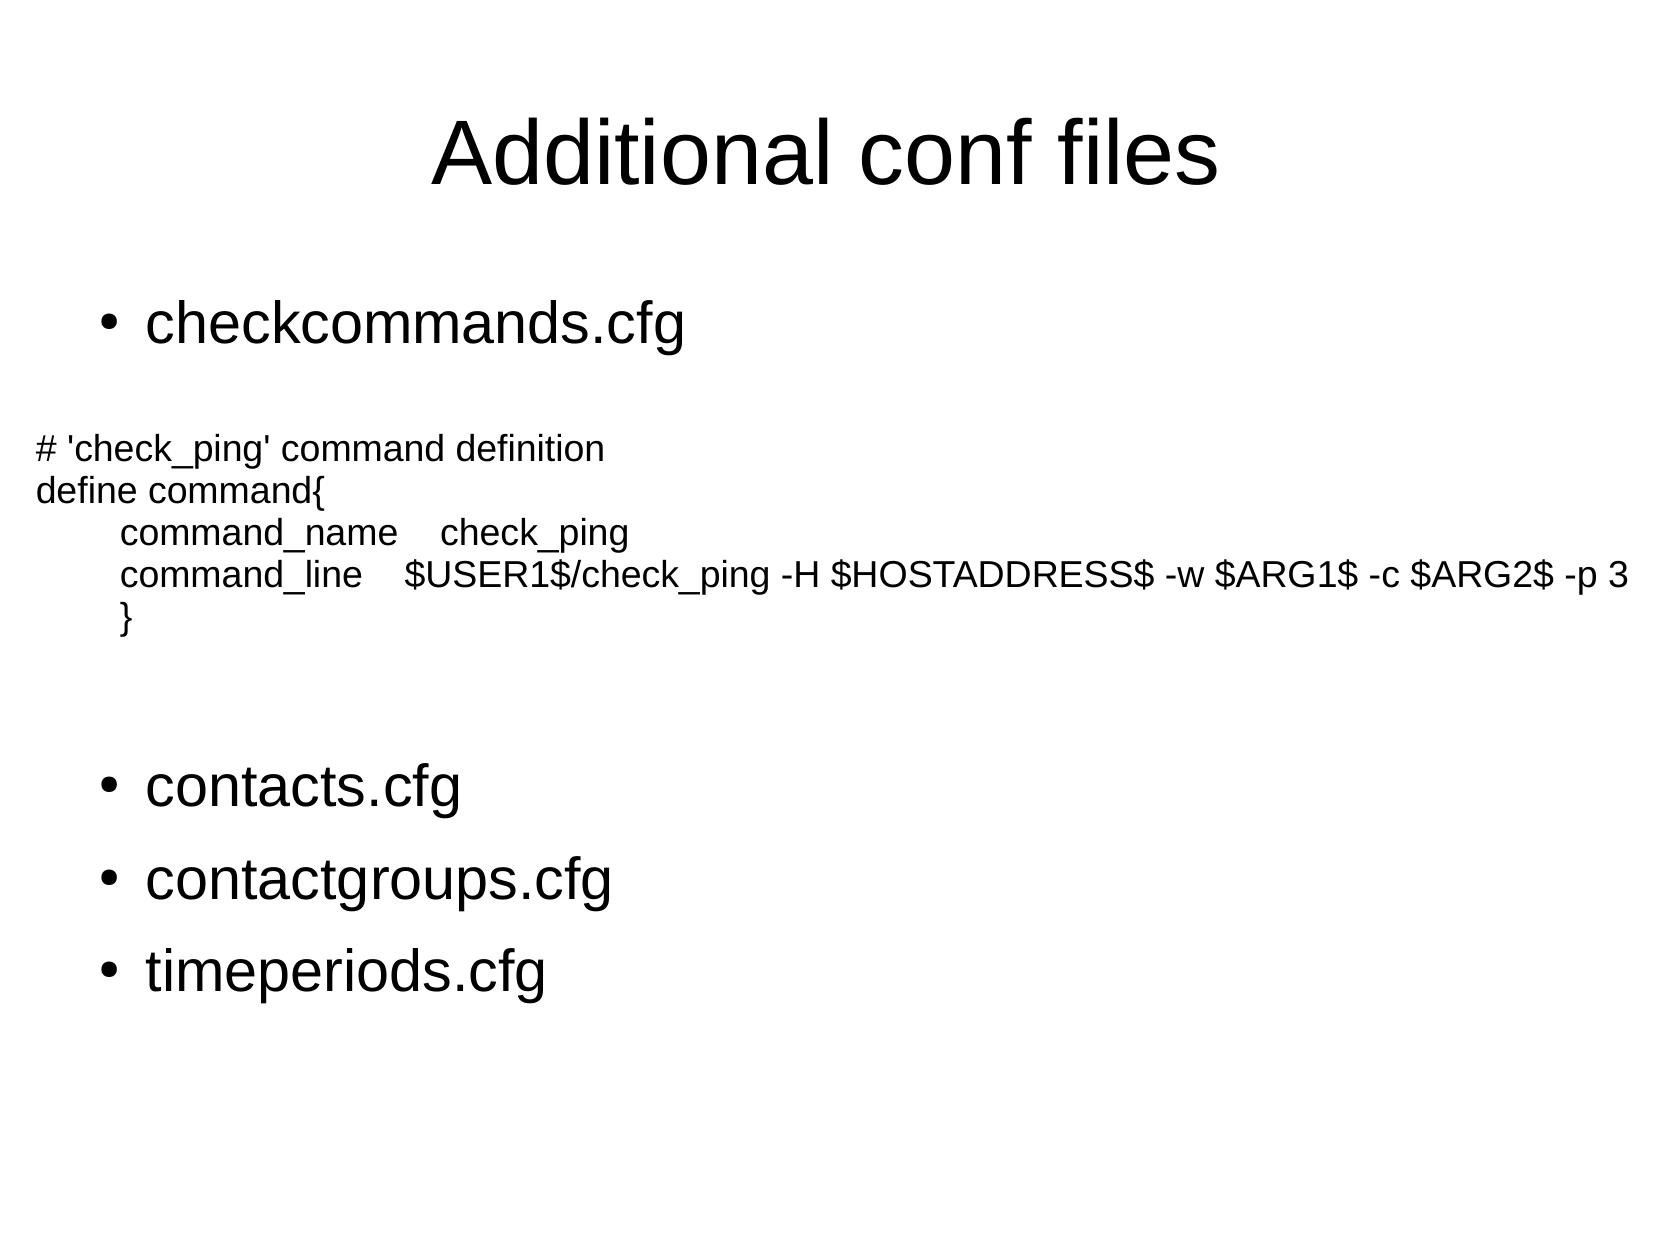

# Additional conf files
checkcommands.cfg
contacts.cfg
contactgroups.cfg
timeperiods.cfg
# 'check_ping' command definition
define command{
 command_name check_ping
 command_line $USER1$/check_ping -H $HOSTADDRESS$ -w $ARG1$ -c $ARG2$ -p 3
 }